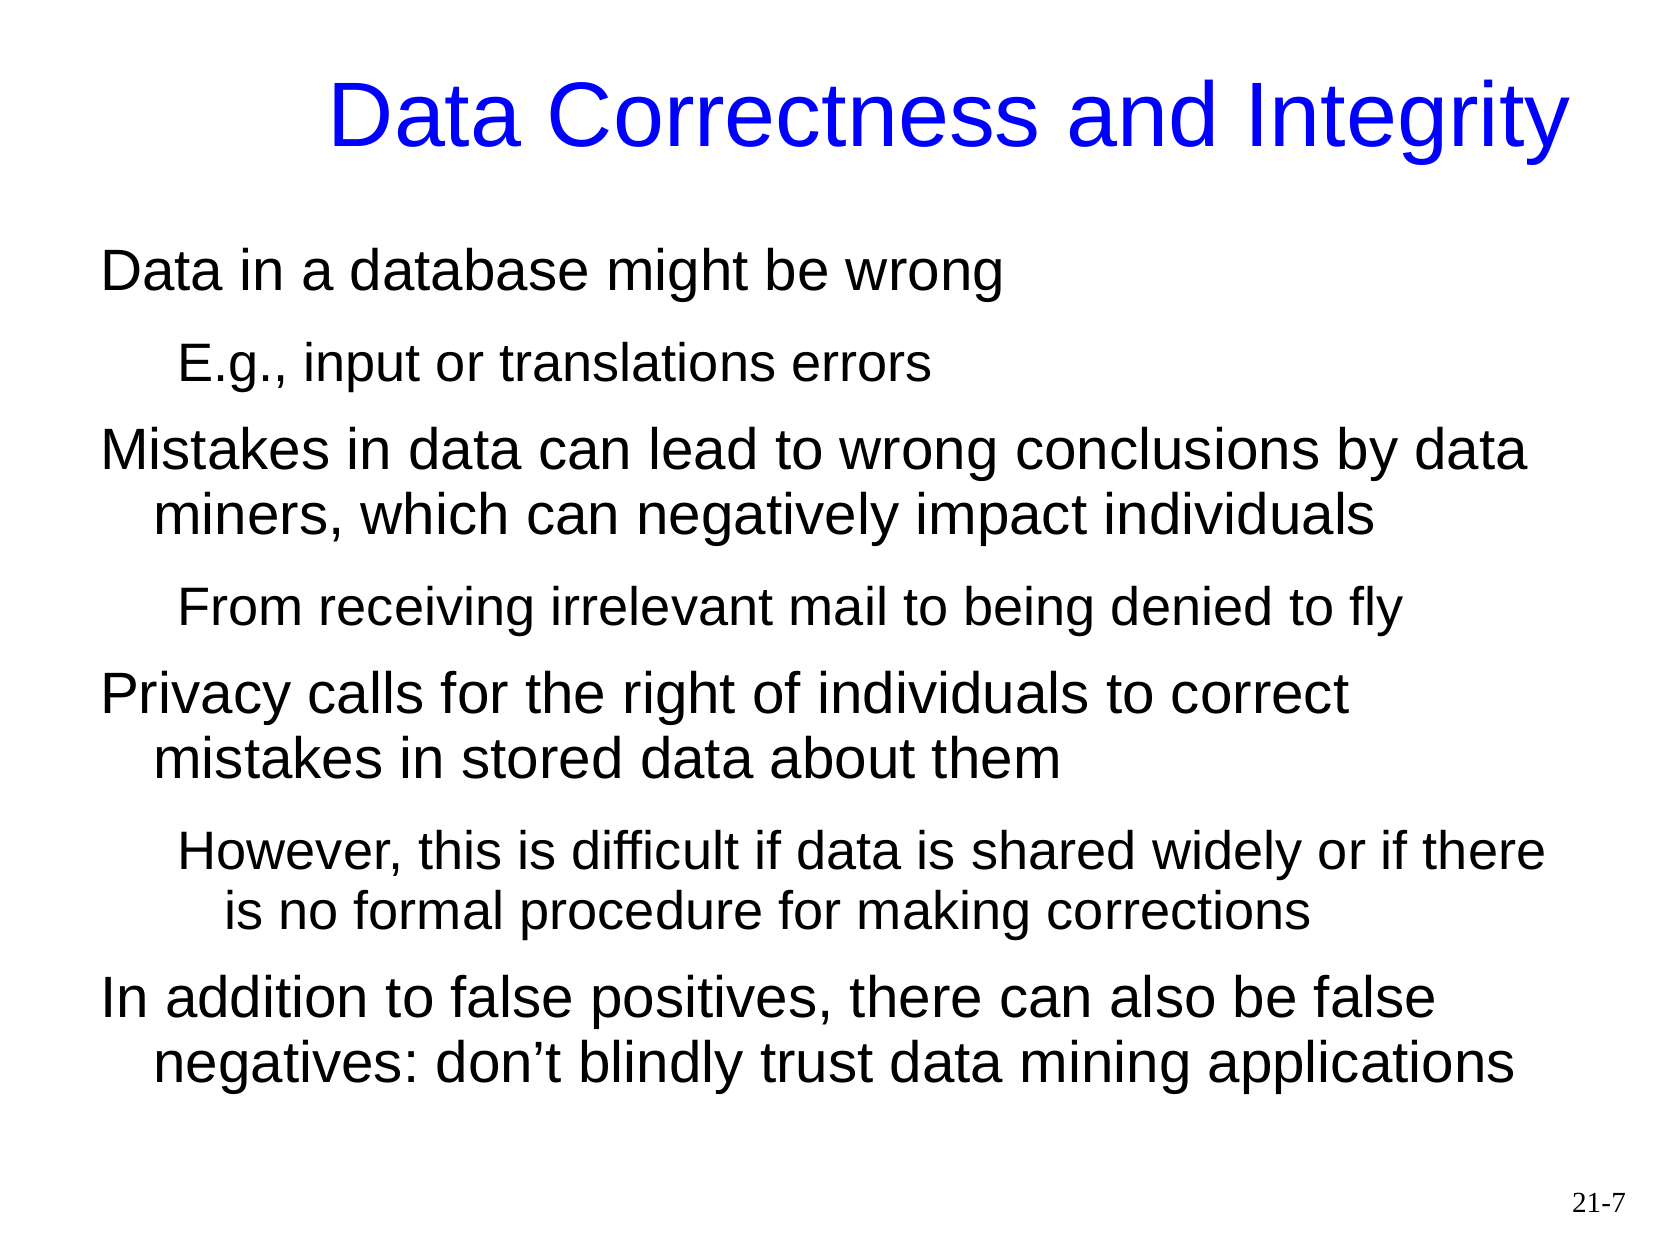

# Data Correctness and Integrity
Data in a database might be wrong
E.g., input or translations errors
Mistakes in data can lead to wrong conclusions by data miners, which can negatively impact individuals
From receiving irrelevant mail to being denied to fly
Privacy calls for the right of individuals to correct mistakes in stored data about them
However, this is difficult if data is shared widely or if there is no formal procedure for making corrections
In addition to false positives, there can also be false negatives: don’t blindly trust data mining applications